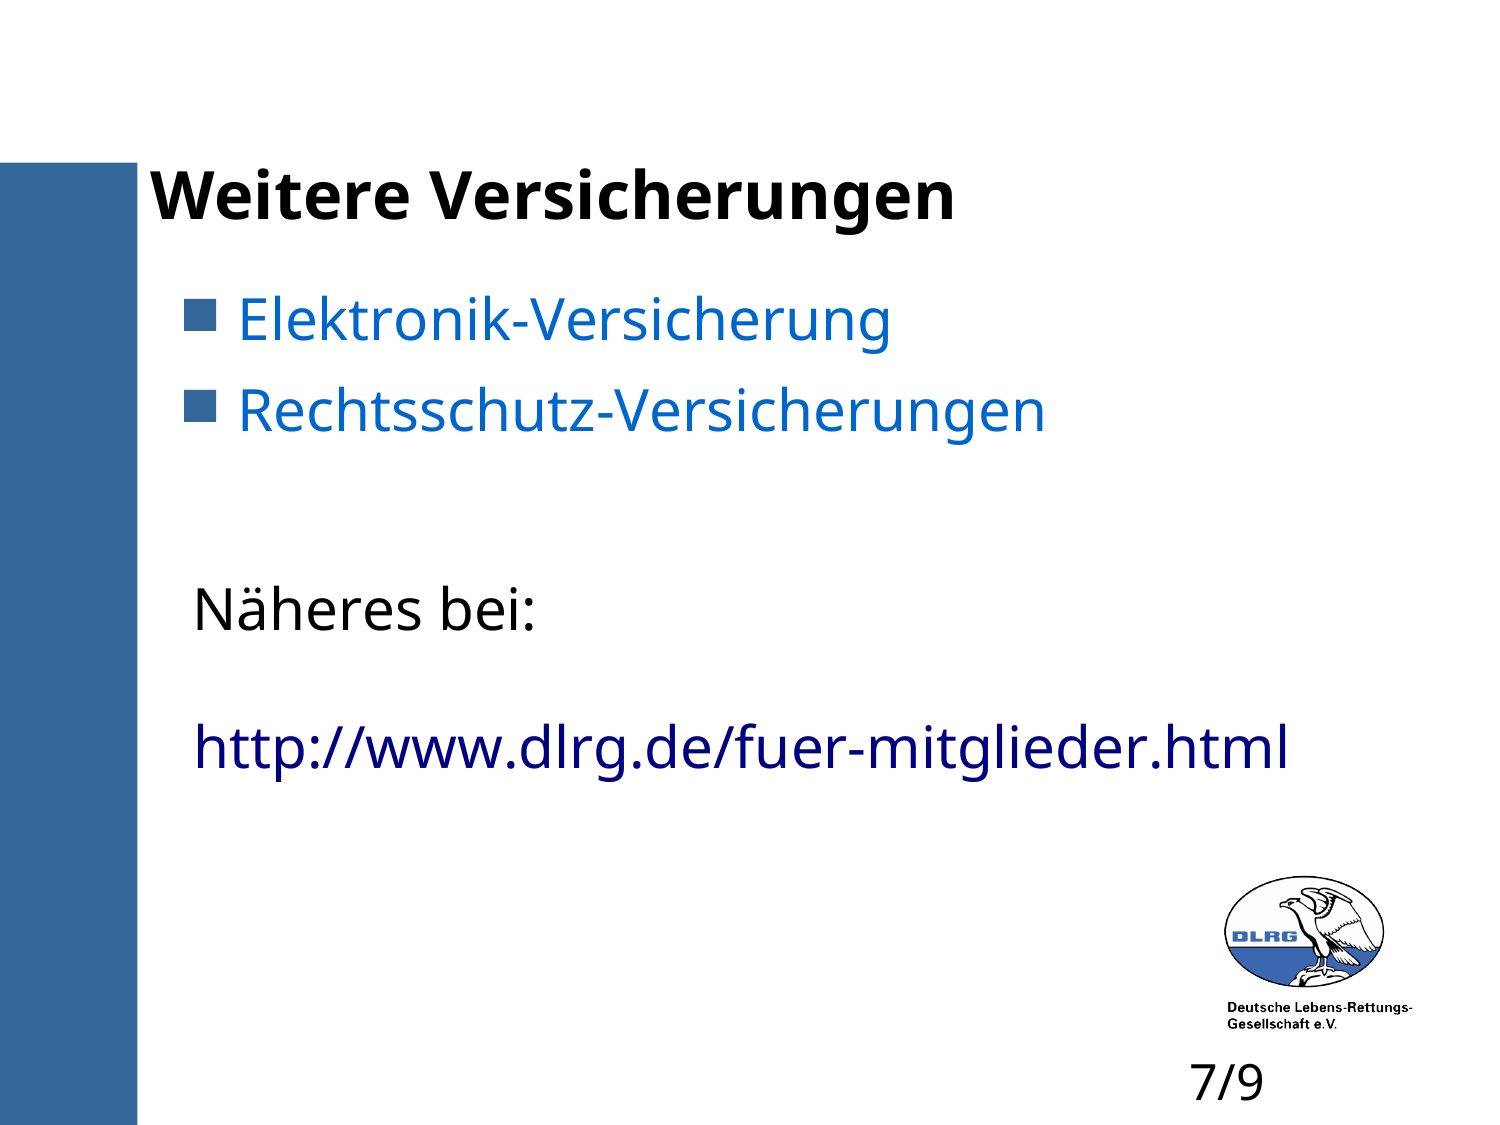

# Weitere Versicherungen
Elektronik-Versicherung
Rechtsschutz-Versicherungen
Näheres bei:
http://www.dlrg.de/fuer-mitglieder.html